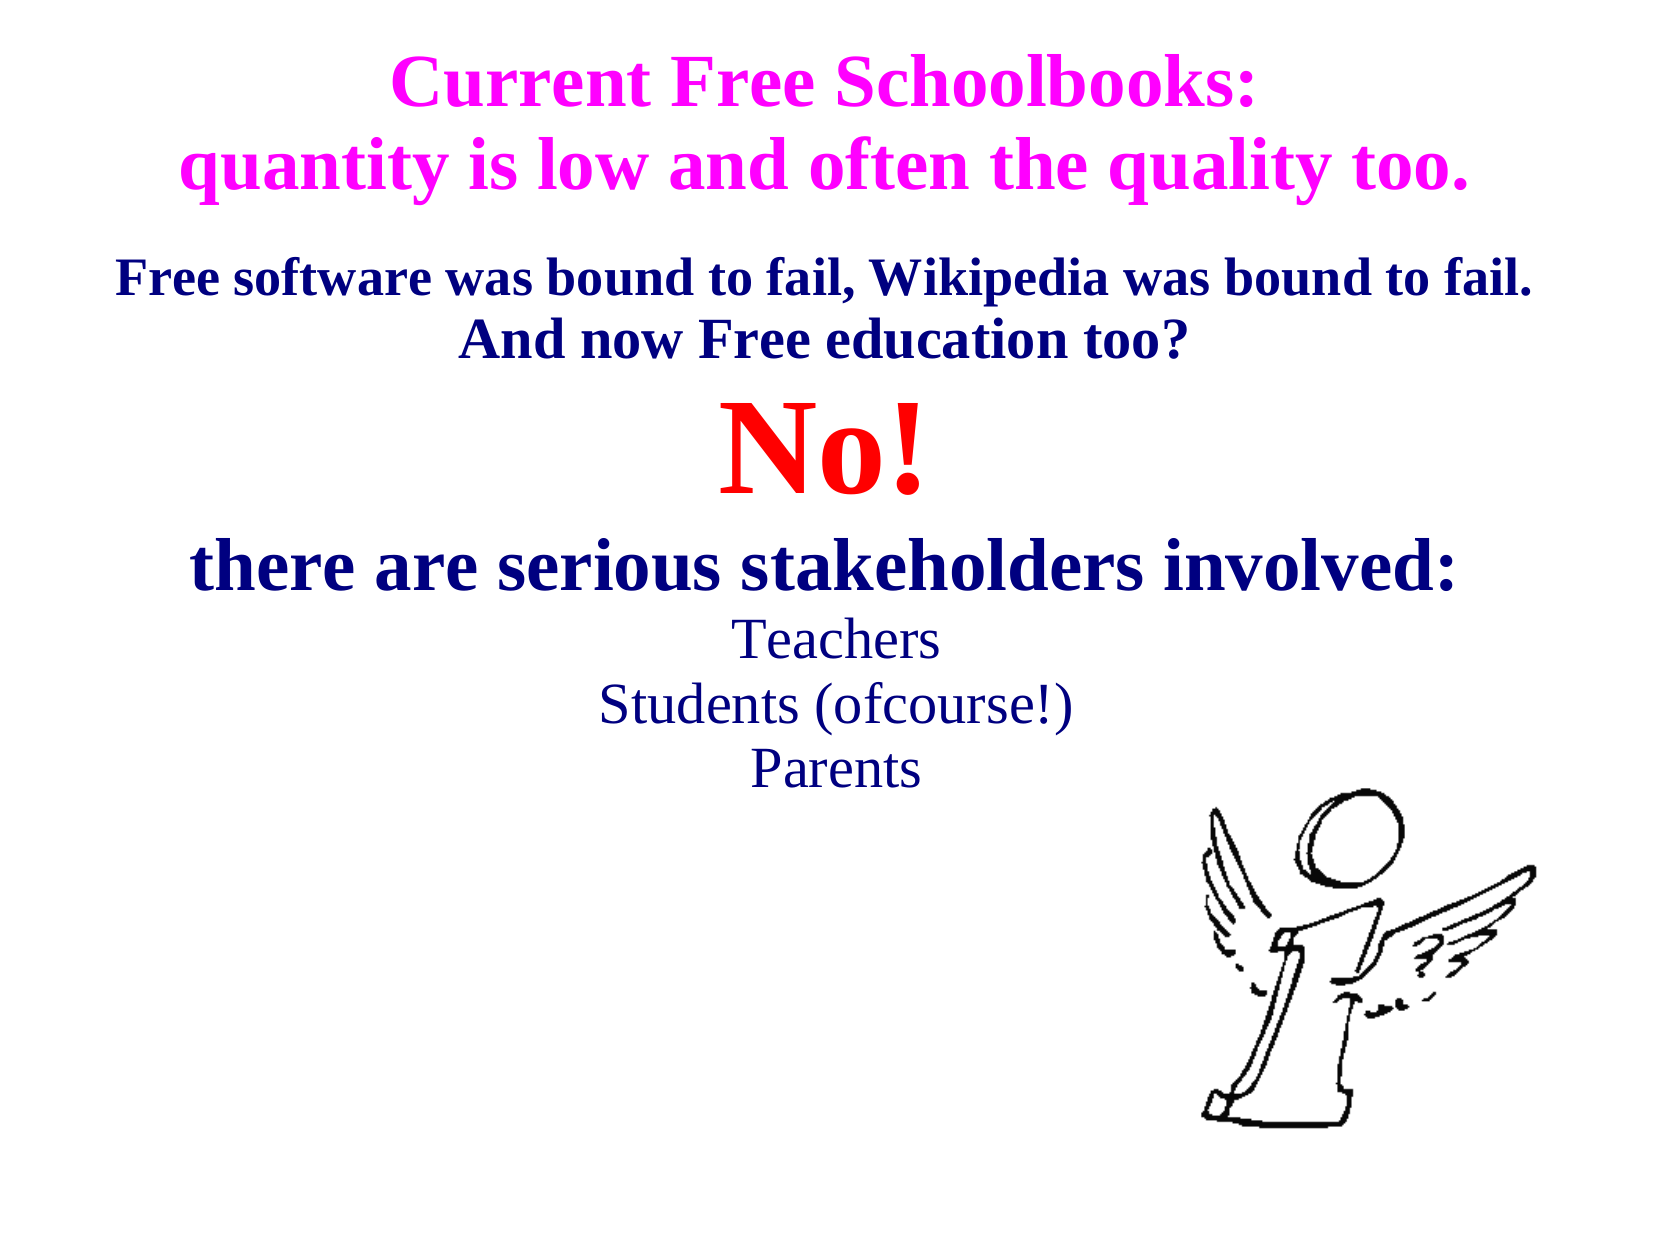

Current Free Schoolbooks:
quantity is low and often the quality too.
Free software was bound to fail, Wikipedia was bound to fail. And now Free education too?
No!
there are serious stakeholders involved:
Teachers
Students (ofcourse!)
Parents